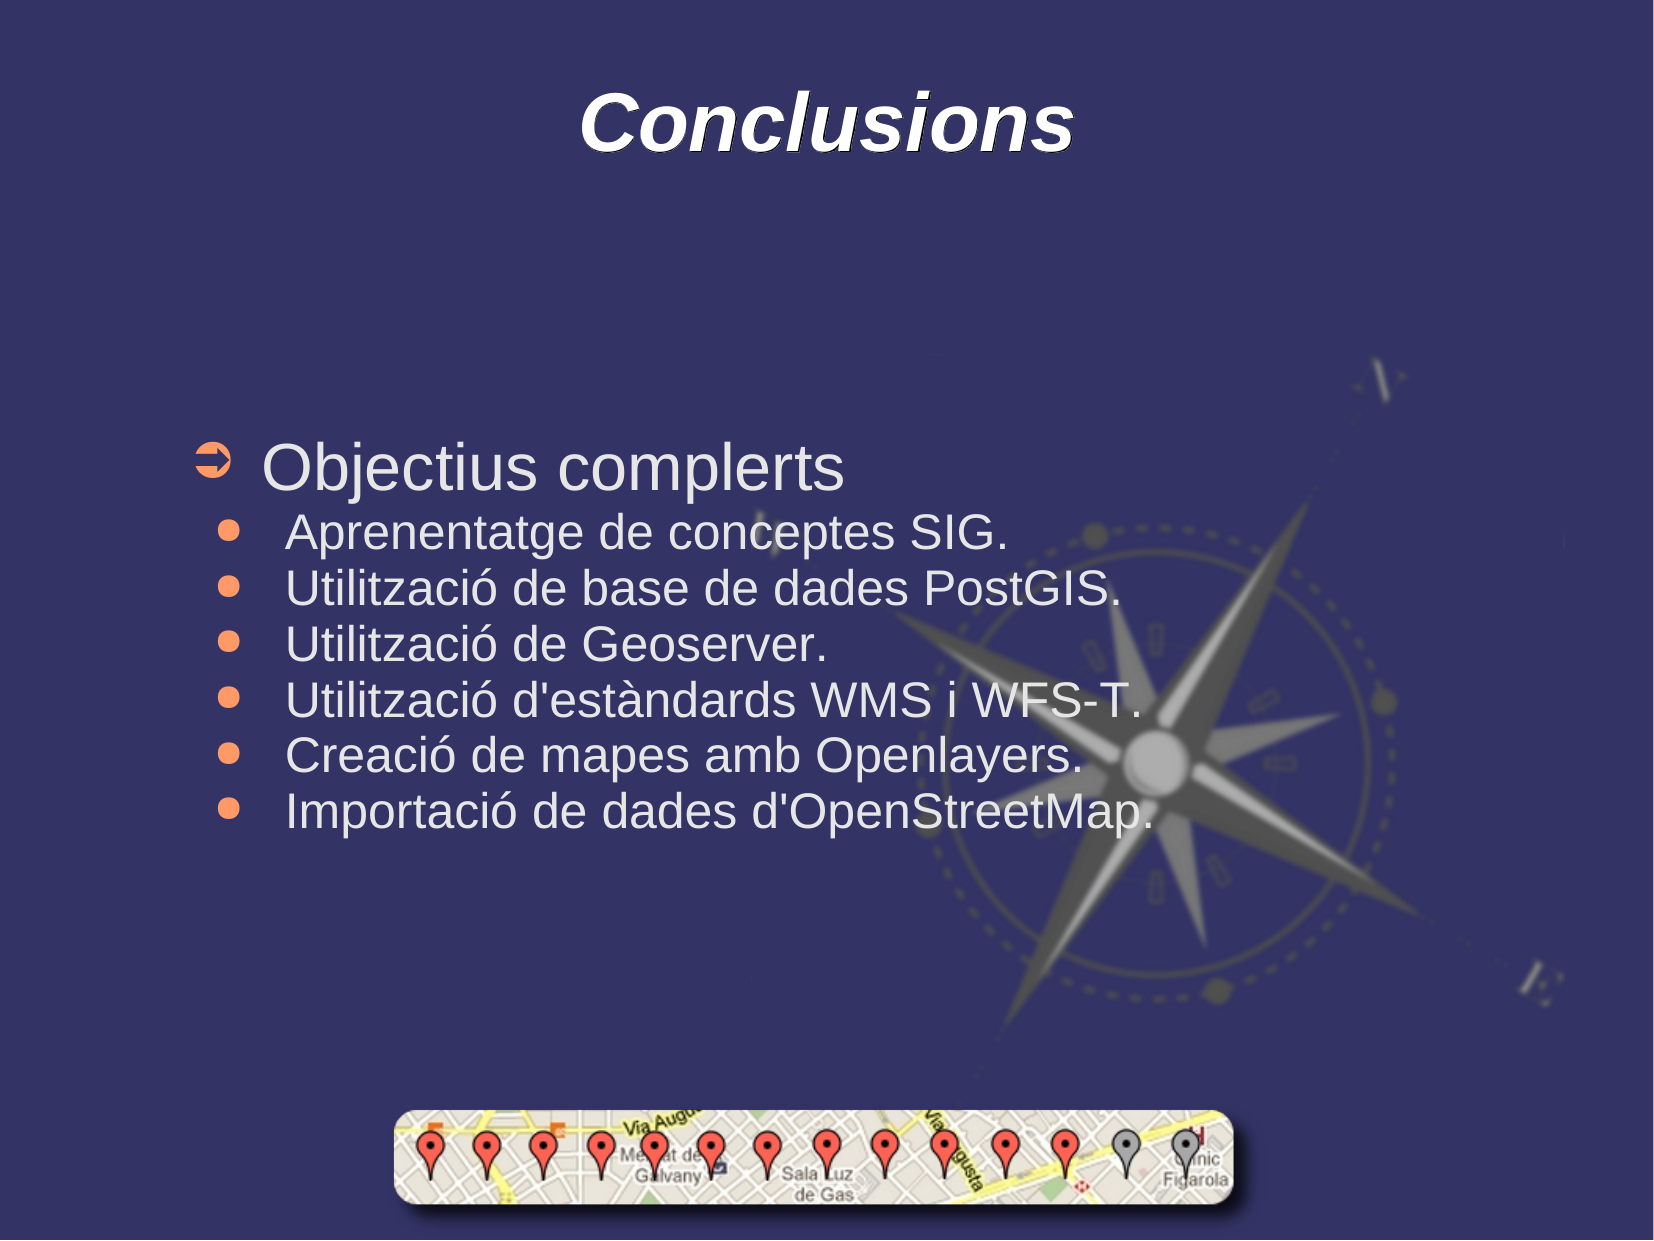

# Conclusions
Objectius complerts
Aprenentatge de conceptes SIG.
Utilització de base de dades PostGIS.
Utilització de Geoserver.
Utilització d'estàndards WMS i WFS-T.
Creació de mapes amb Openlayers.
Importació de dades d'OpenStreetMap.